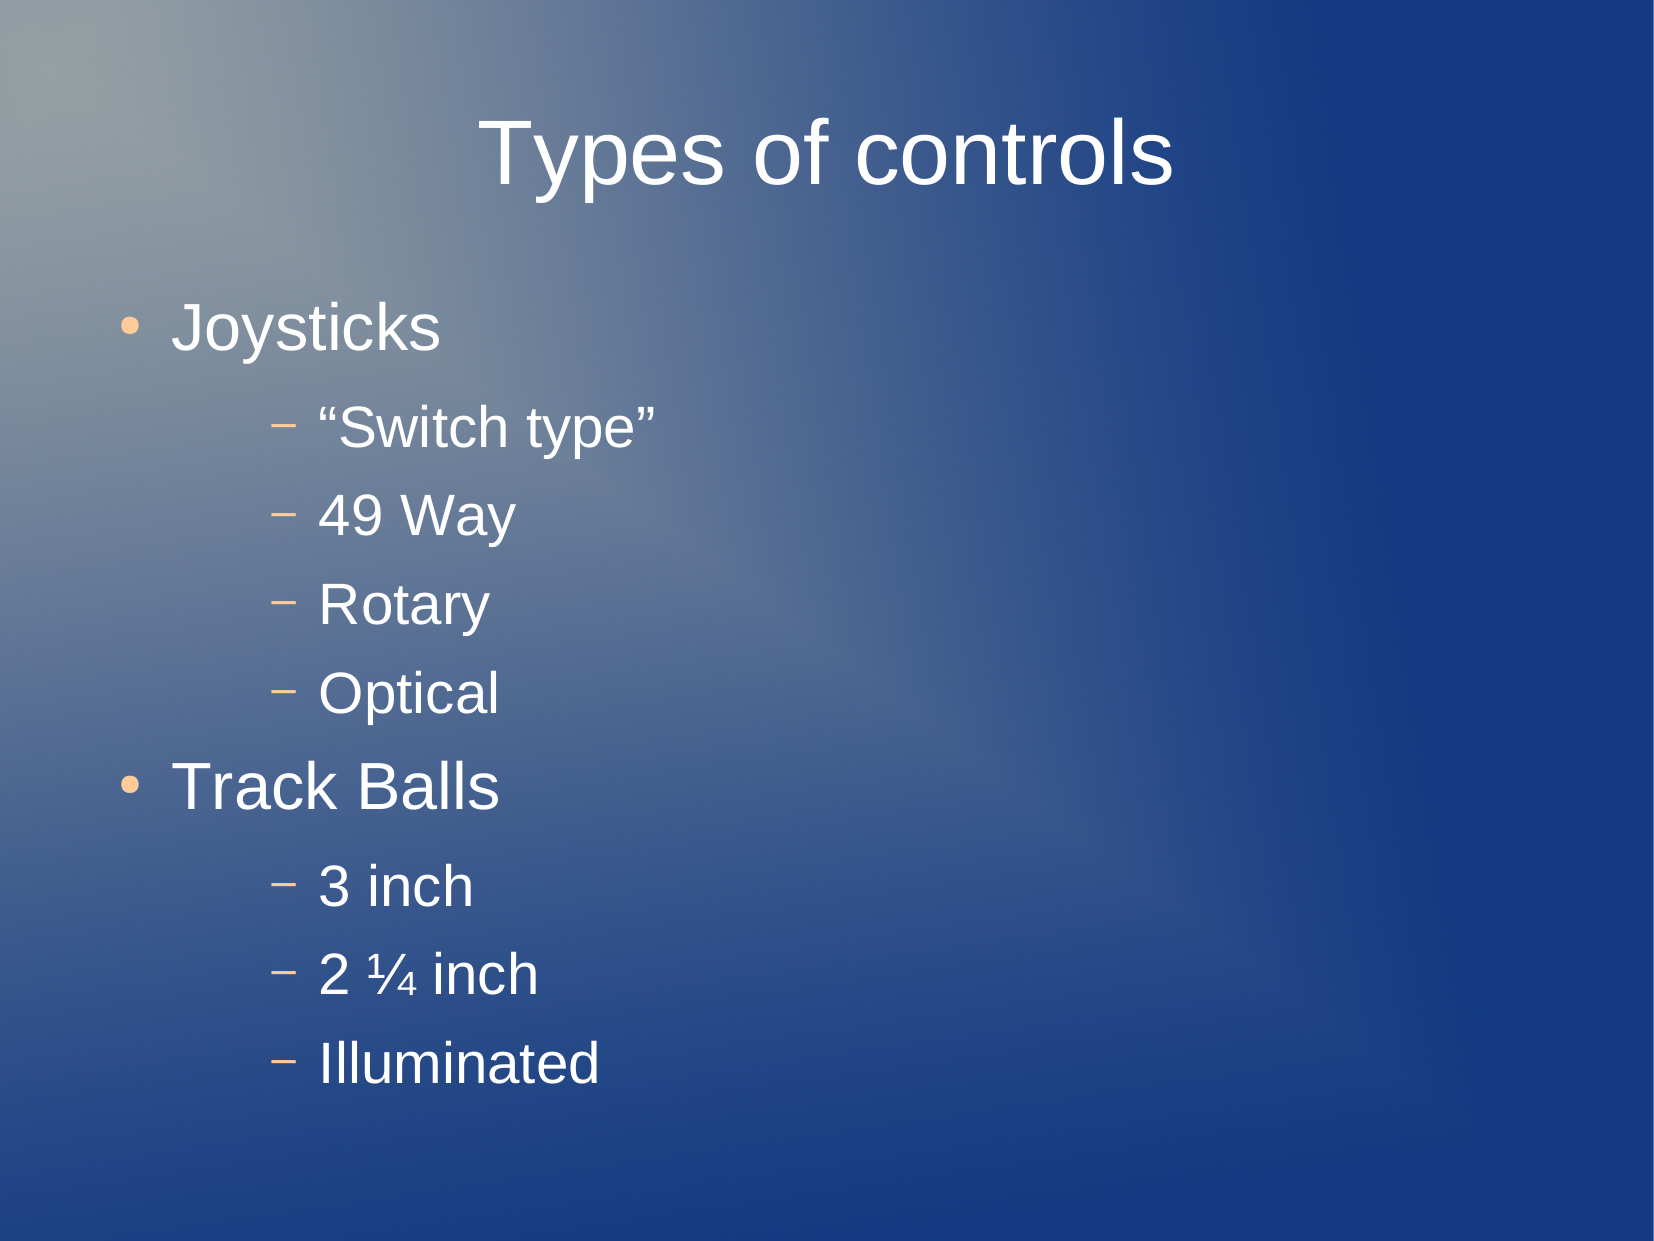

# Types of controls
Joysticks
“Switch type”
49 Way
Rotary
Optical
Track Balls
3 inch
2 ¼ inch
Illuminated